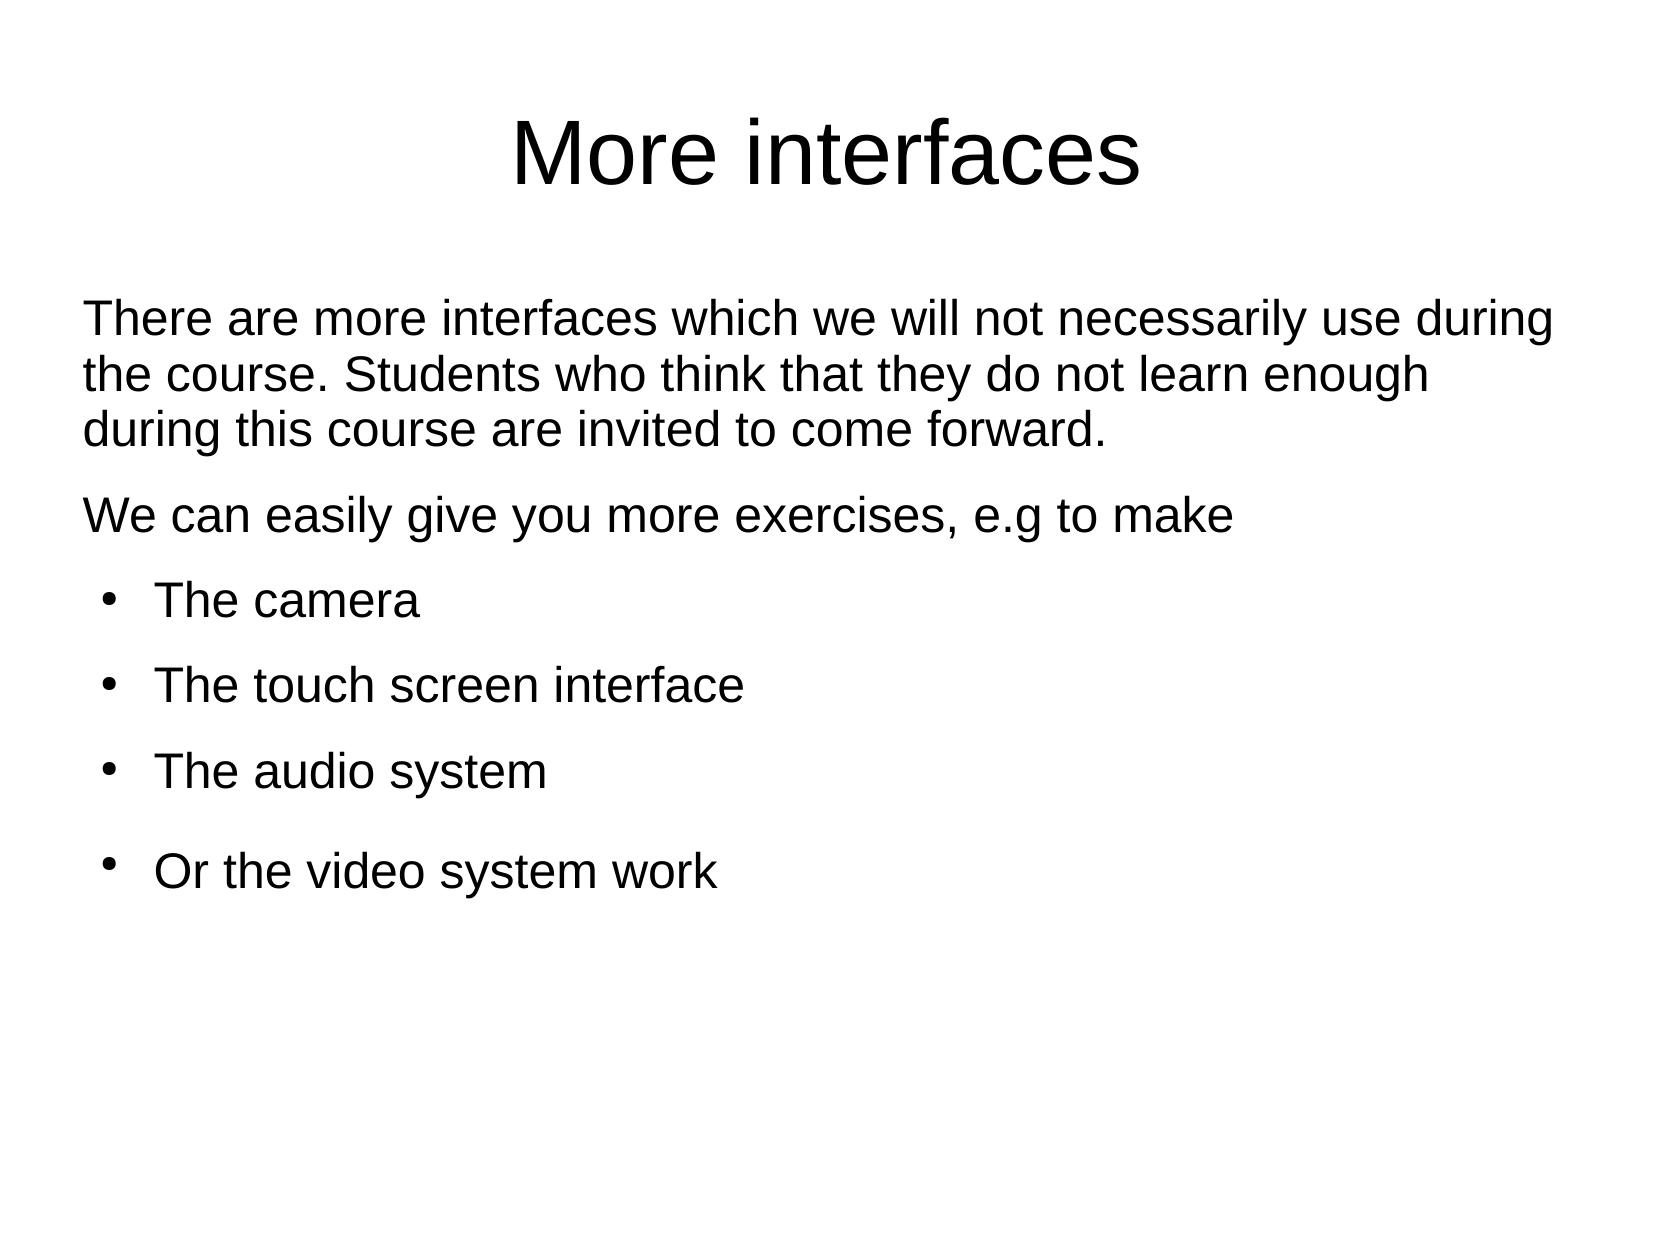

# More interfaces
There are more interfaces which we will not necessarily use during the course. Students who think that they do not learn enough during this course are invited to come forward.
We can easily give you more exercises, e.g to make
The camera
The touch screen interface
The audio system
Or the video system work